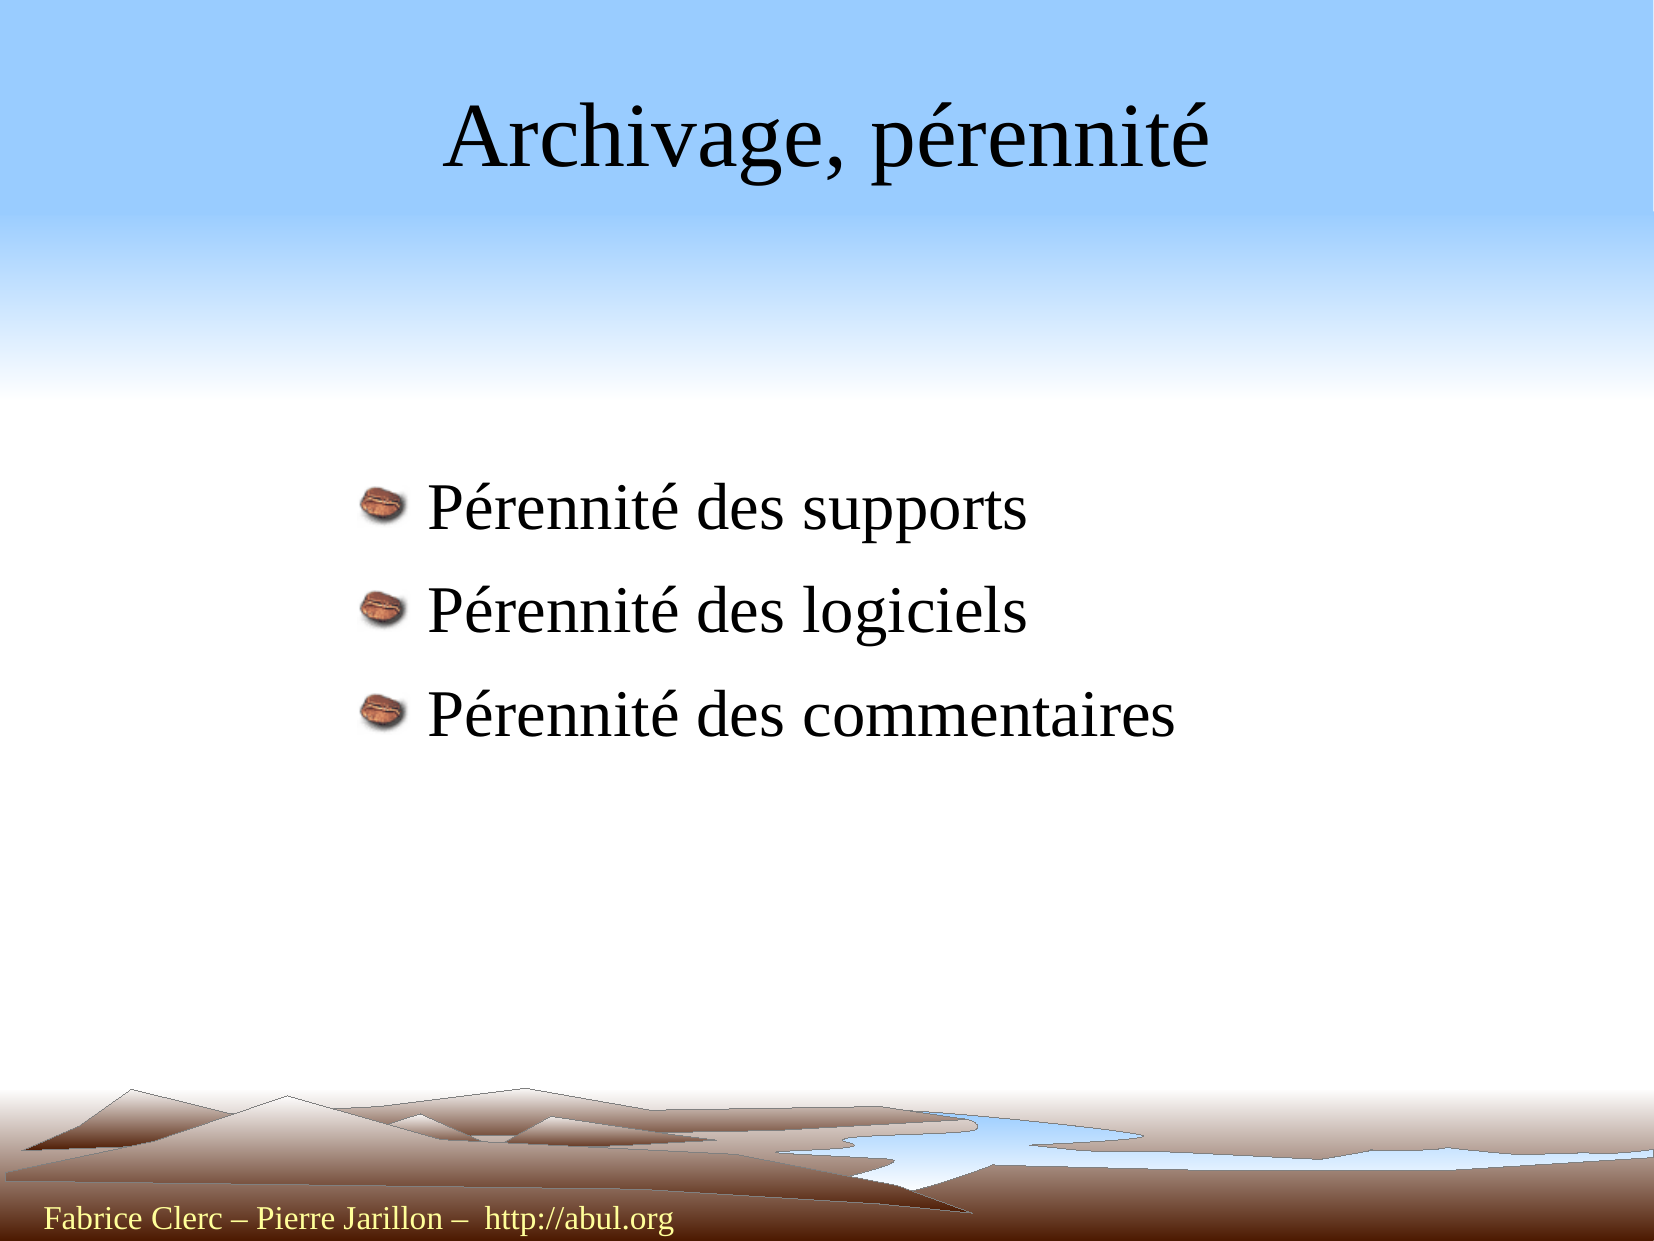

# Archivage, pérennité
 Pérennité des supports
 Pérennité des logiciels
 Pérennité des commentaires